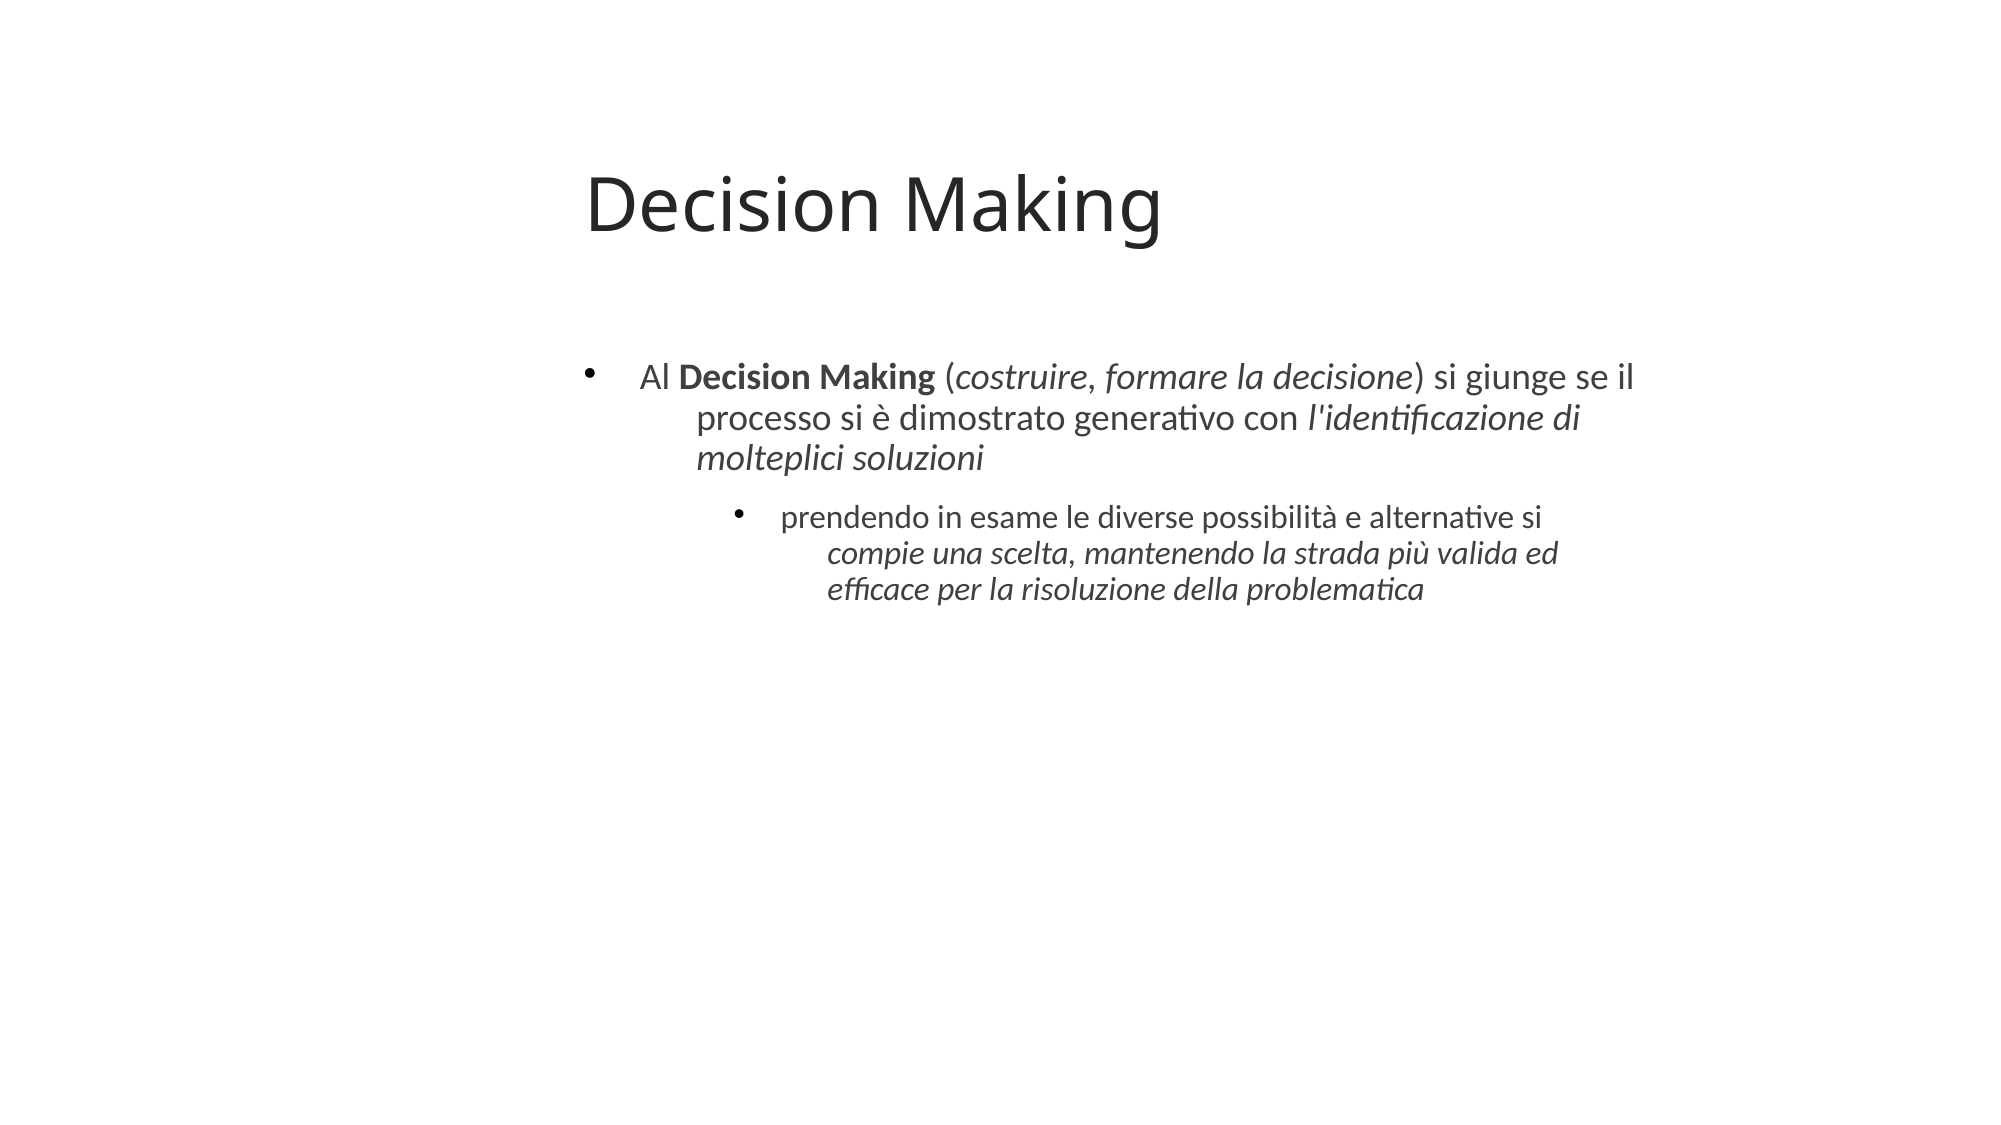

# Decision Making
Al Decision Making (costruire, formare la decisione) si giunge se il processo si è dimostrato generativo con l'identificazione di molteplici soluzioni
prendendo in esame le diverse possibilità e alternative si compie una scelta, mantenendo la strada più valida ed efficace per la risoluzione della problematica